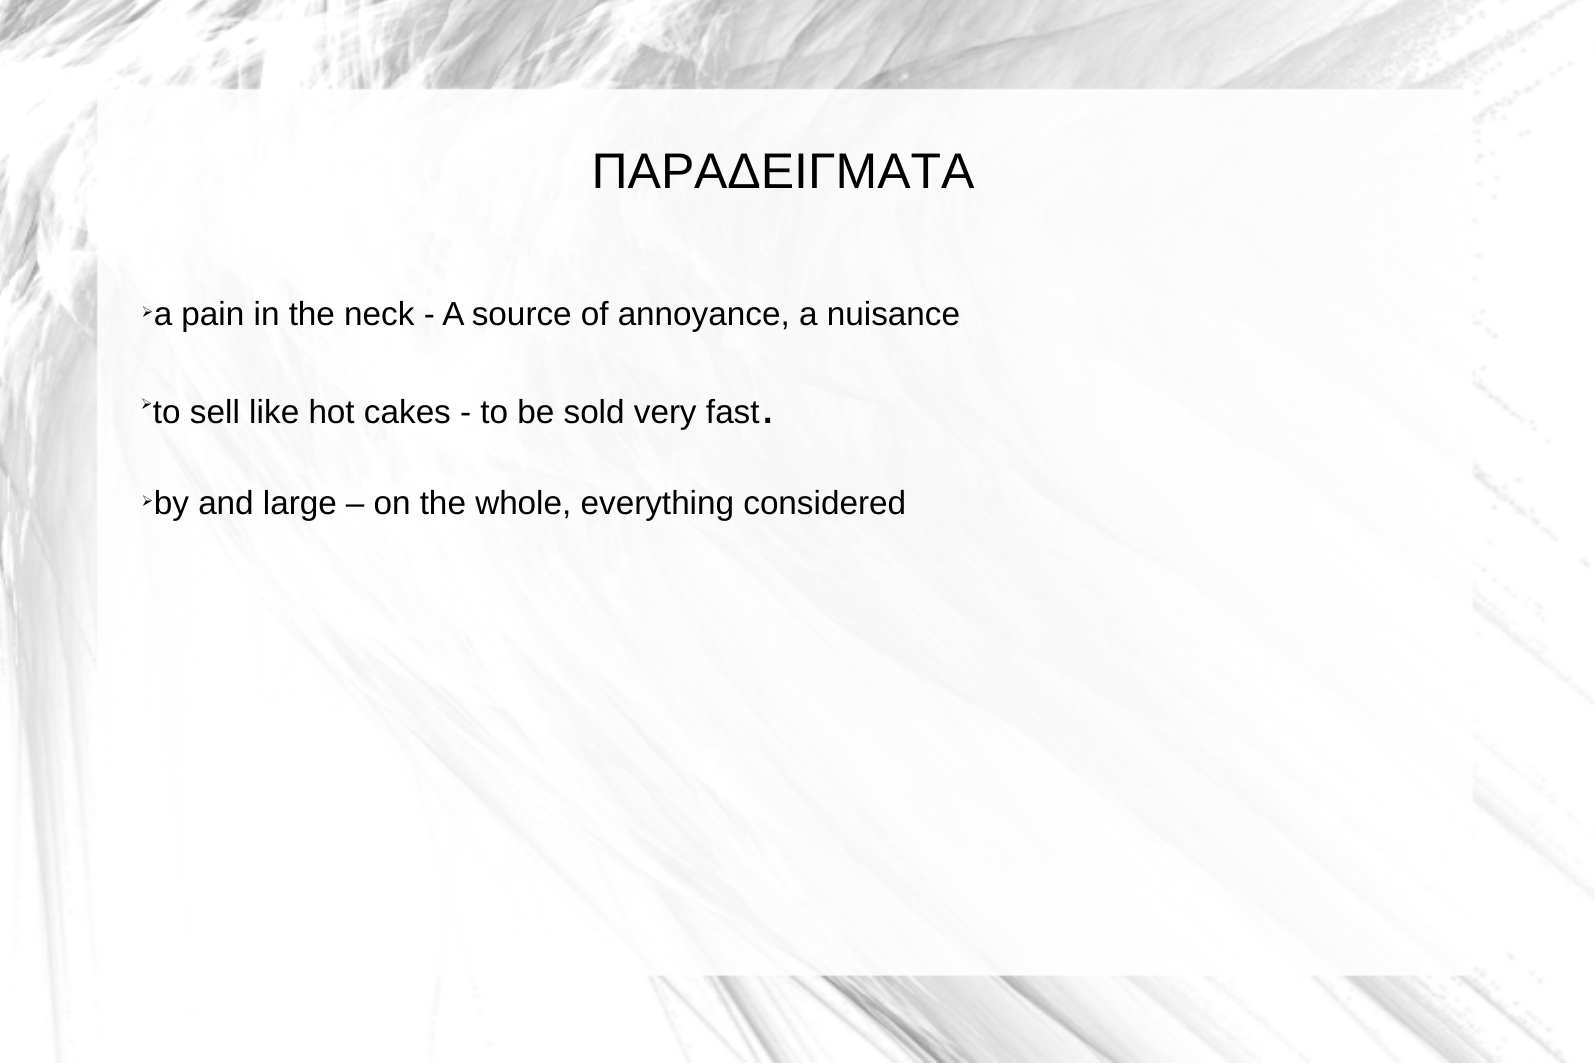

# ΠΑΡΑΔΕΙΓΜΑΤΑ
a pain in the neck - A source of annoyance, a nuisance
to sell like hot cakes - to be sold very fast.
by and large – on the whole, everything considered